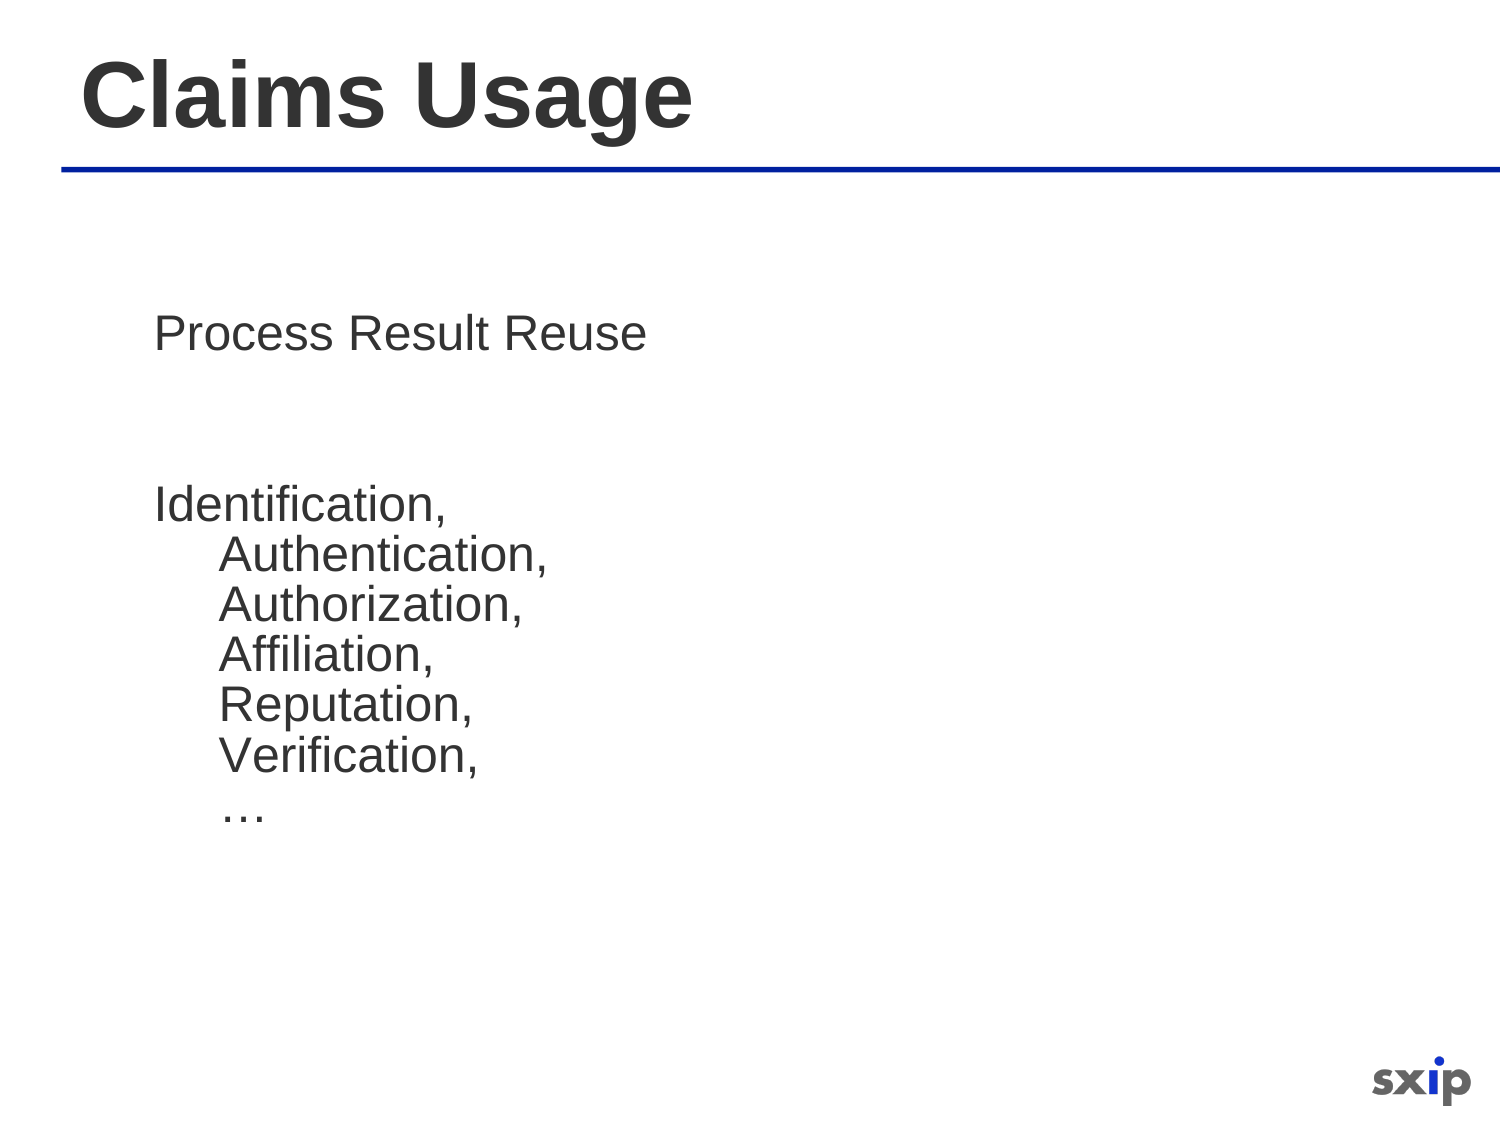

# Claims Usage
Process Result Reuse
Identification,
Authentication,
Authorization,
Affiliation,
Reputation,
Verification,
…